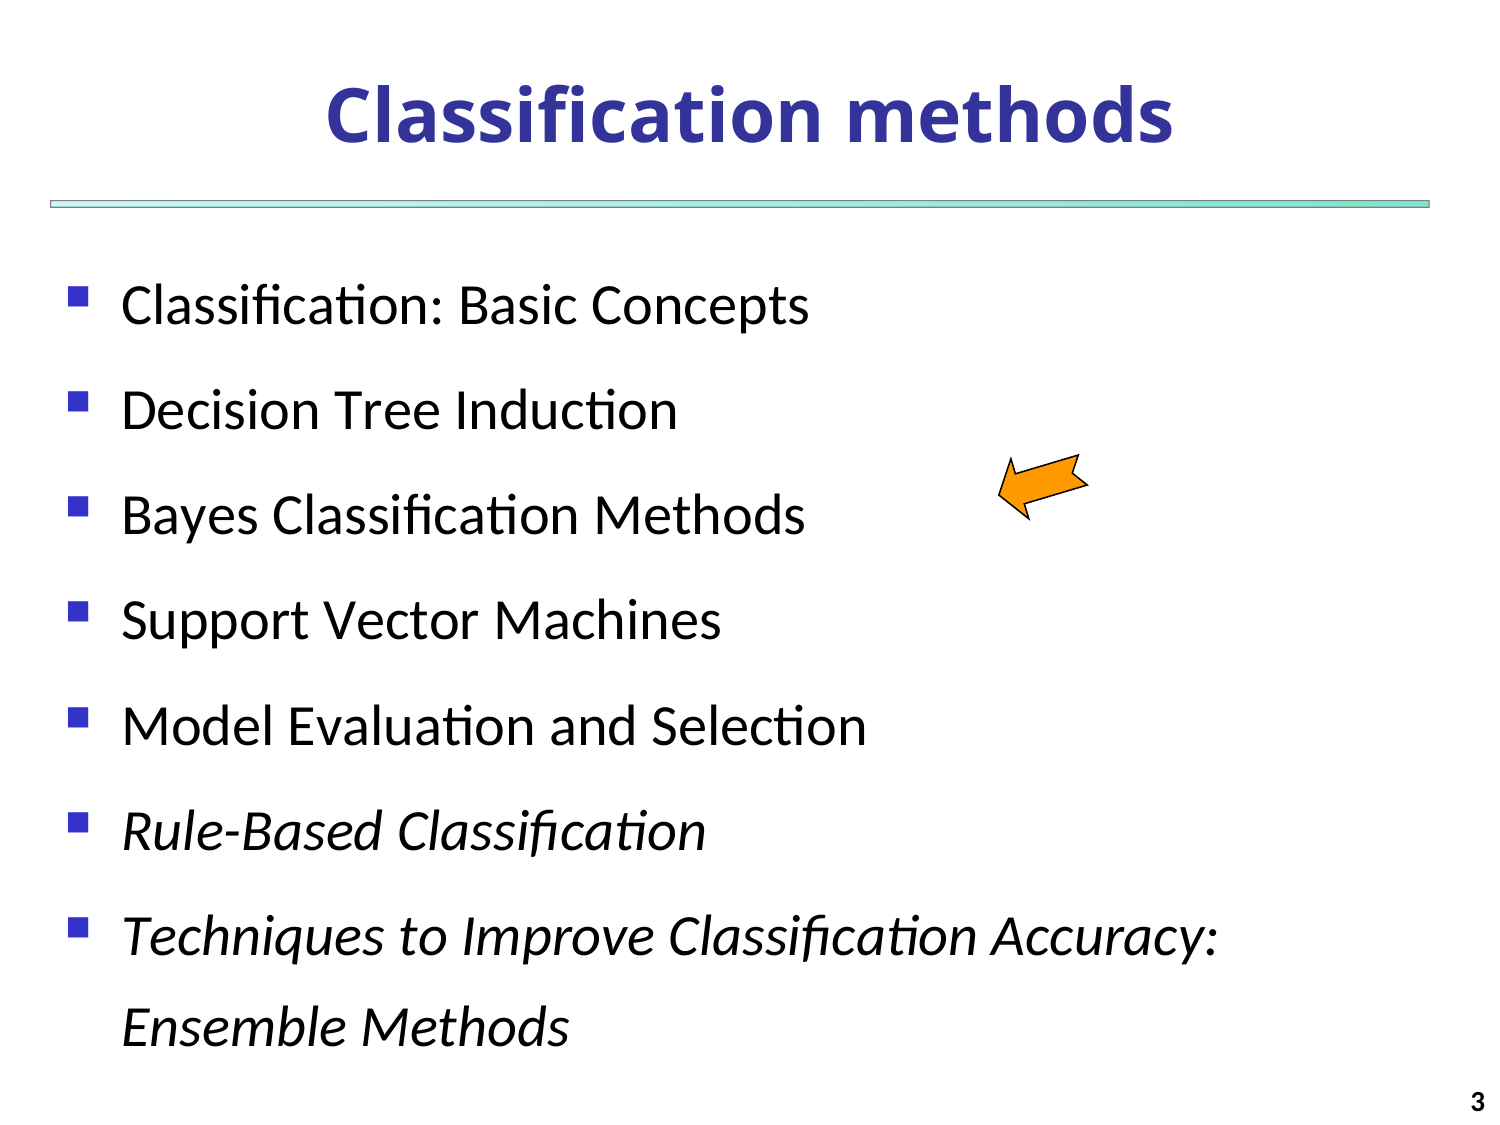

# Classification methods
Classification: Basic Concepts
Decision Tree Induction
Bayes Classification Methods
Support Vector Machines
Model Evaluation and Selection
Rule-Based Classification
Techniques to Improve Classification Accuracy: Ensemble Methods
2